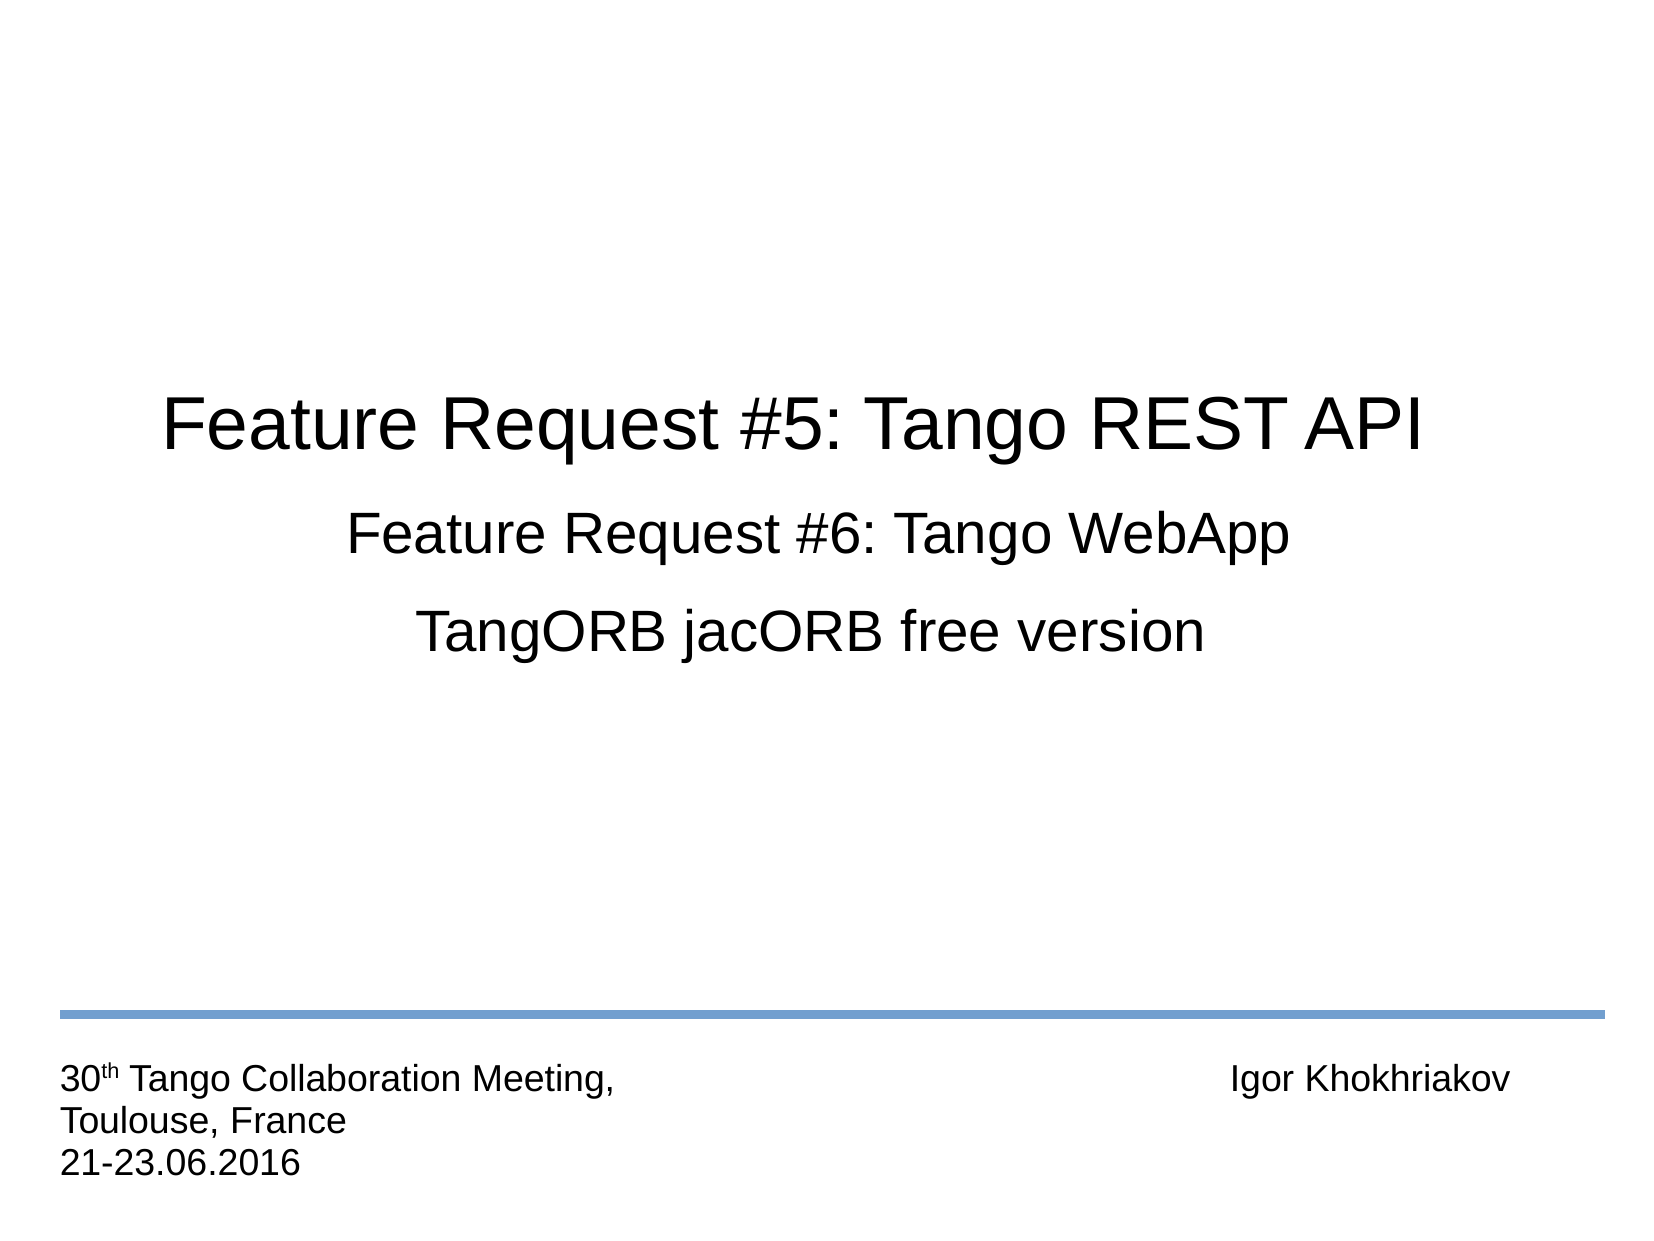

# Feature Request #5: Tango REST API Feature Request #6: Tango WebApp TangORB jacORB free version
Igor Khokhriakov
30th Tango Collaboration Meeting,
Toulouse, France
21-23.06.2016